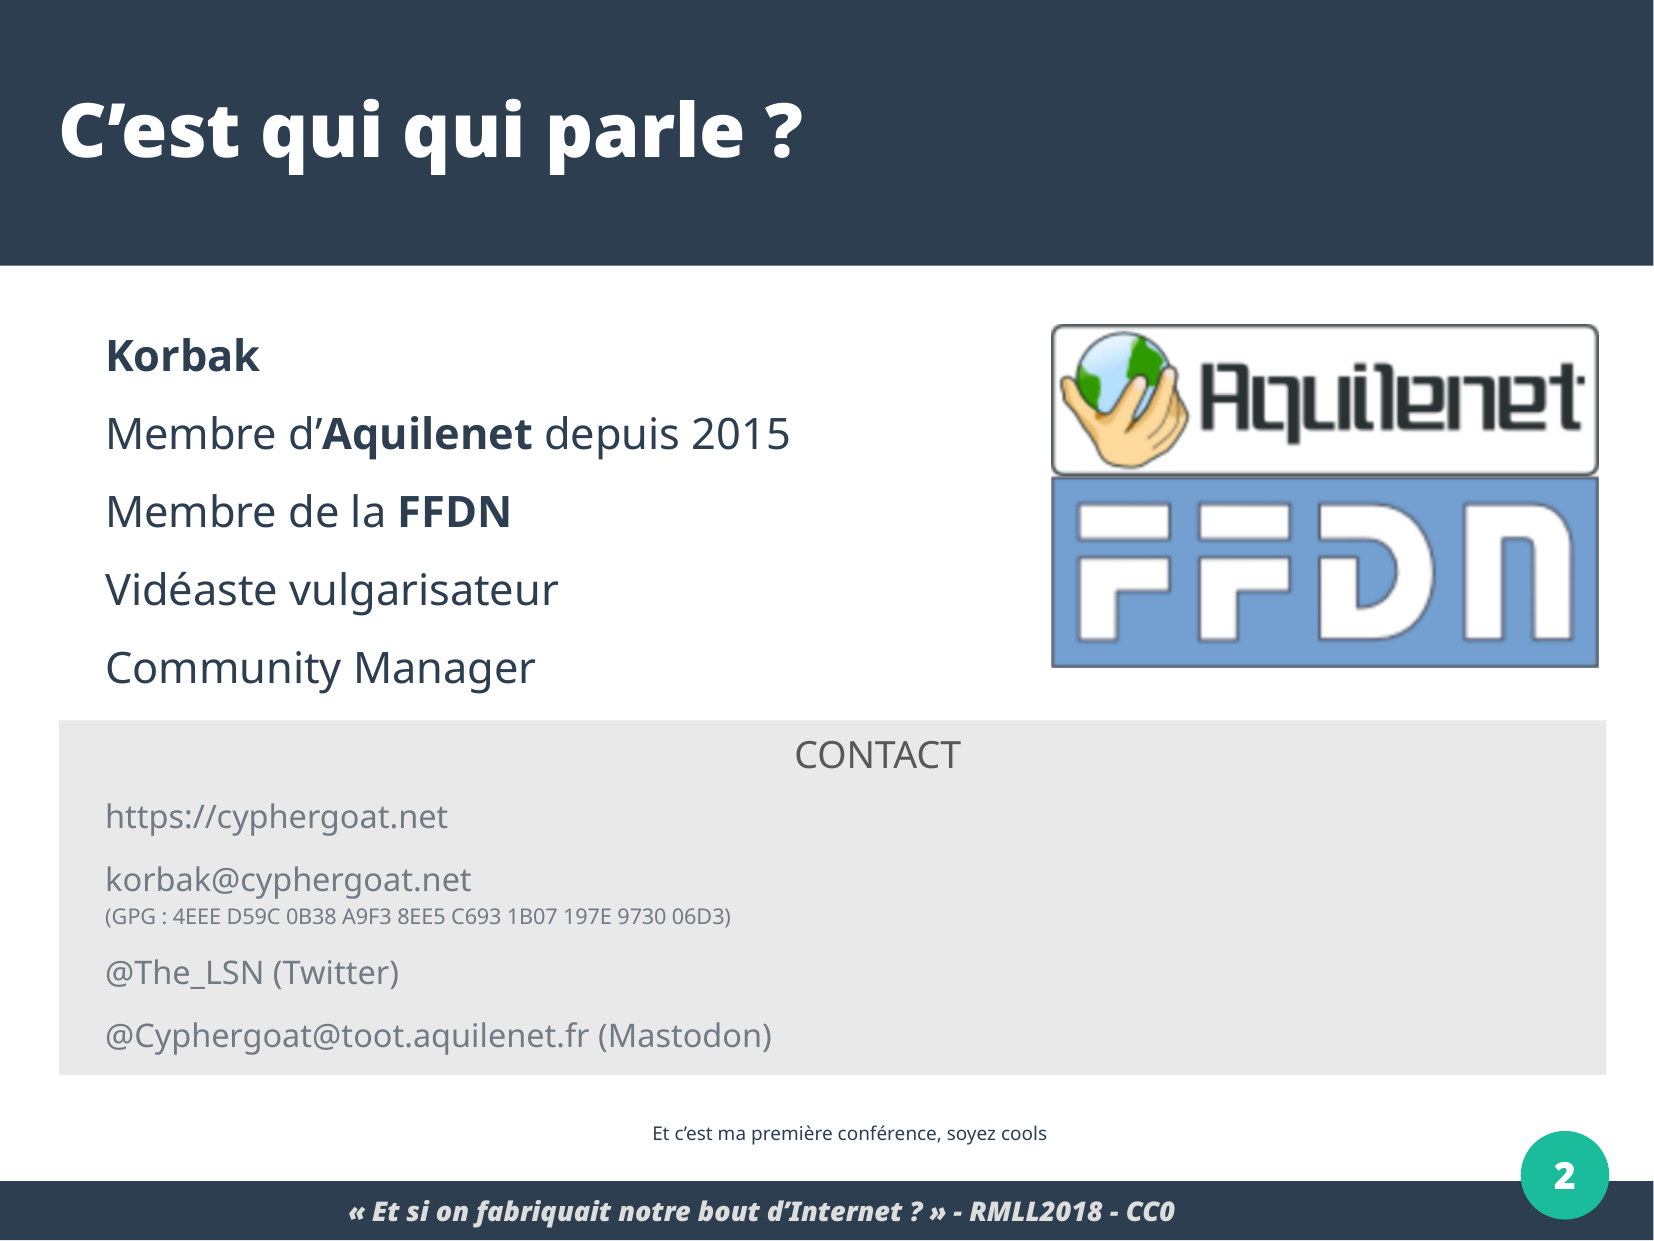

# C’est qui qui parle ?
Korbak
Membre d’Aquilenet depuis 2015
Membre de la FFDN
Vidéaste vulgarisateur
Community Manager
https://cyphergoat.net
korbak@cyphergoat.net
(GPG : 4EEE D59C 0B38 A9F3 8EE5 C693 1B07 197E 9730 06D3)
@The_LSN (Twitter)
@Cyphergoat@toot.aquilenet.fr (Mastodon)
Et c’est ma première conférence, soyez cools
CONTACT
2
« Et si on fabriquait notre bout d’Internet ? » - RMLL2018 - CC0